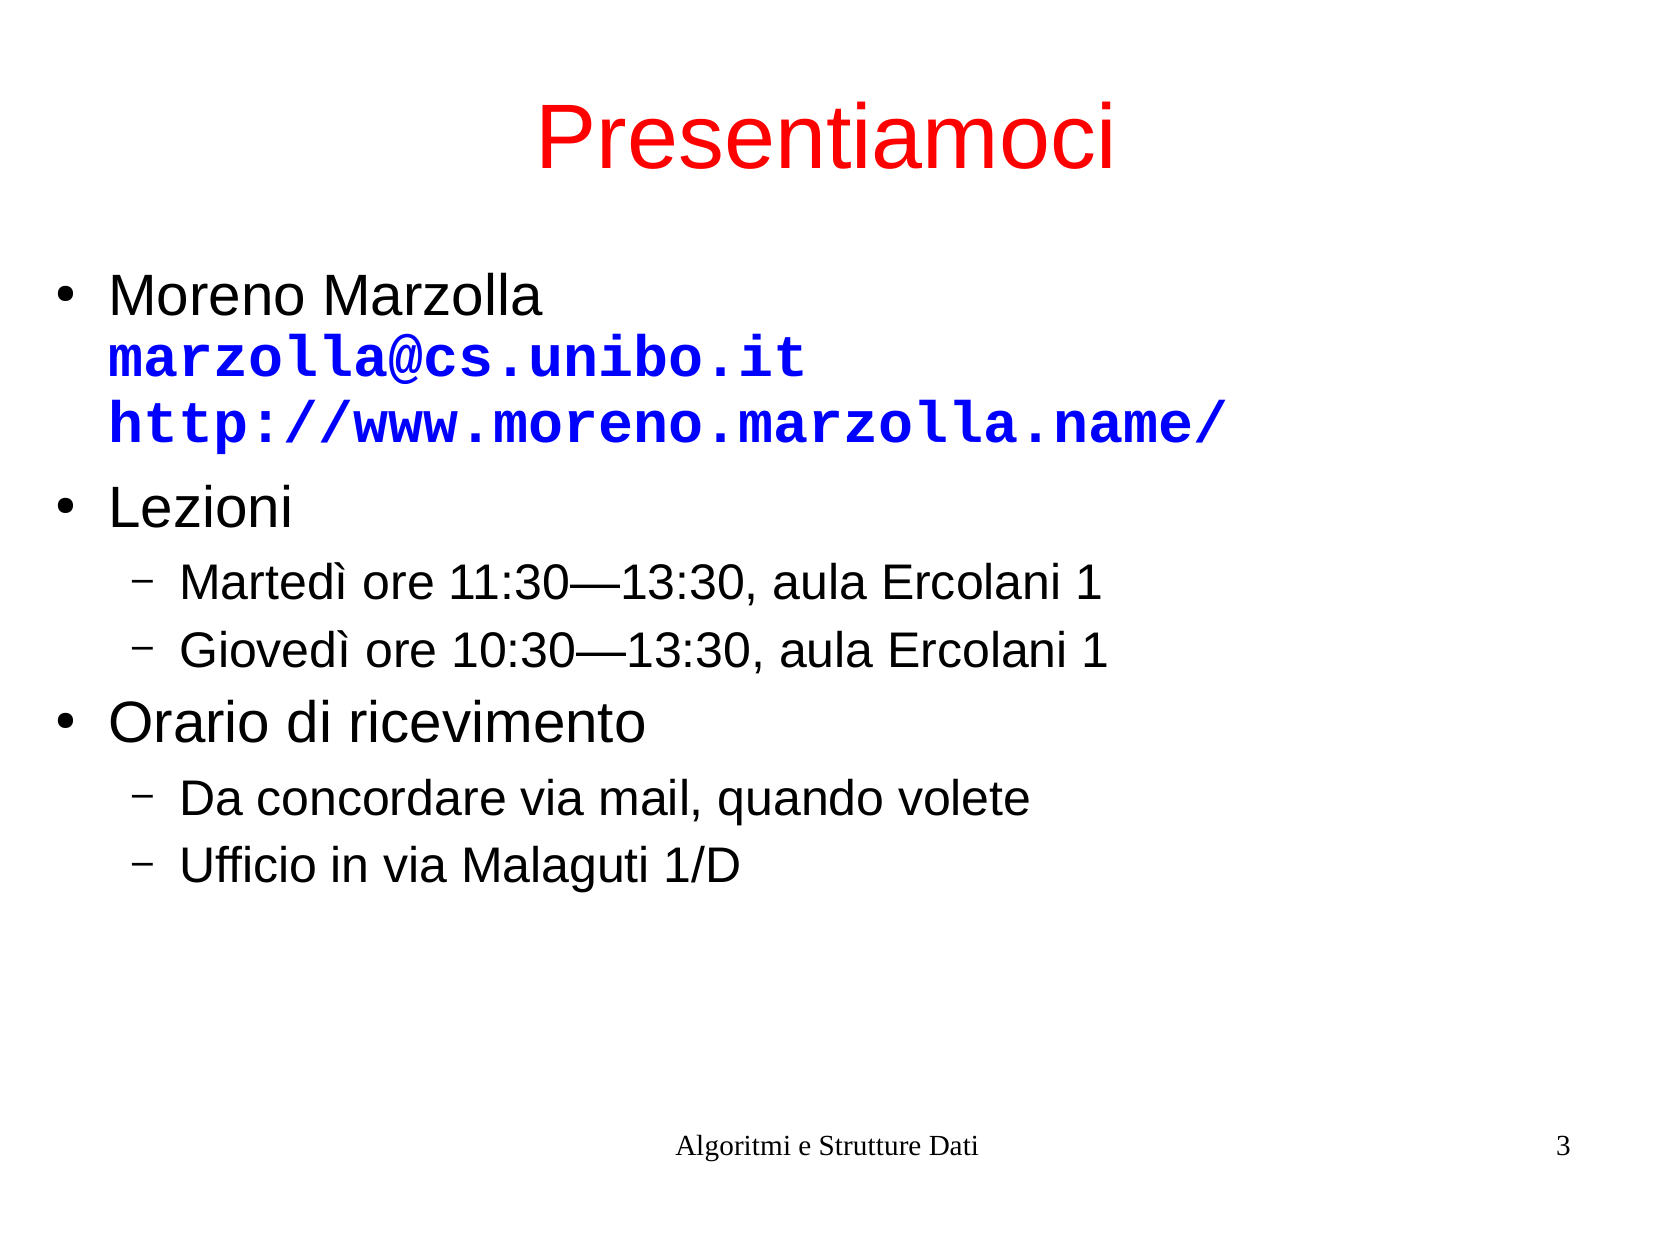

# Presentiamoci
Moreno Marzolla
marzolla@cs.unibo.it
http://www.moreno.marzolla.name/
Lezioni
Martedì ore 11:30—13:30, aula Ercolani 1
Giovedì ore 10:30—13:30, aula Ercolani 1
Orario di ricevimento
Da concordare via mail, quando volete
Ufficio in via Malaguti 1/D
Algoritmi e Strutture Dati
3